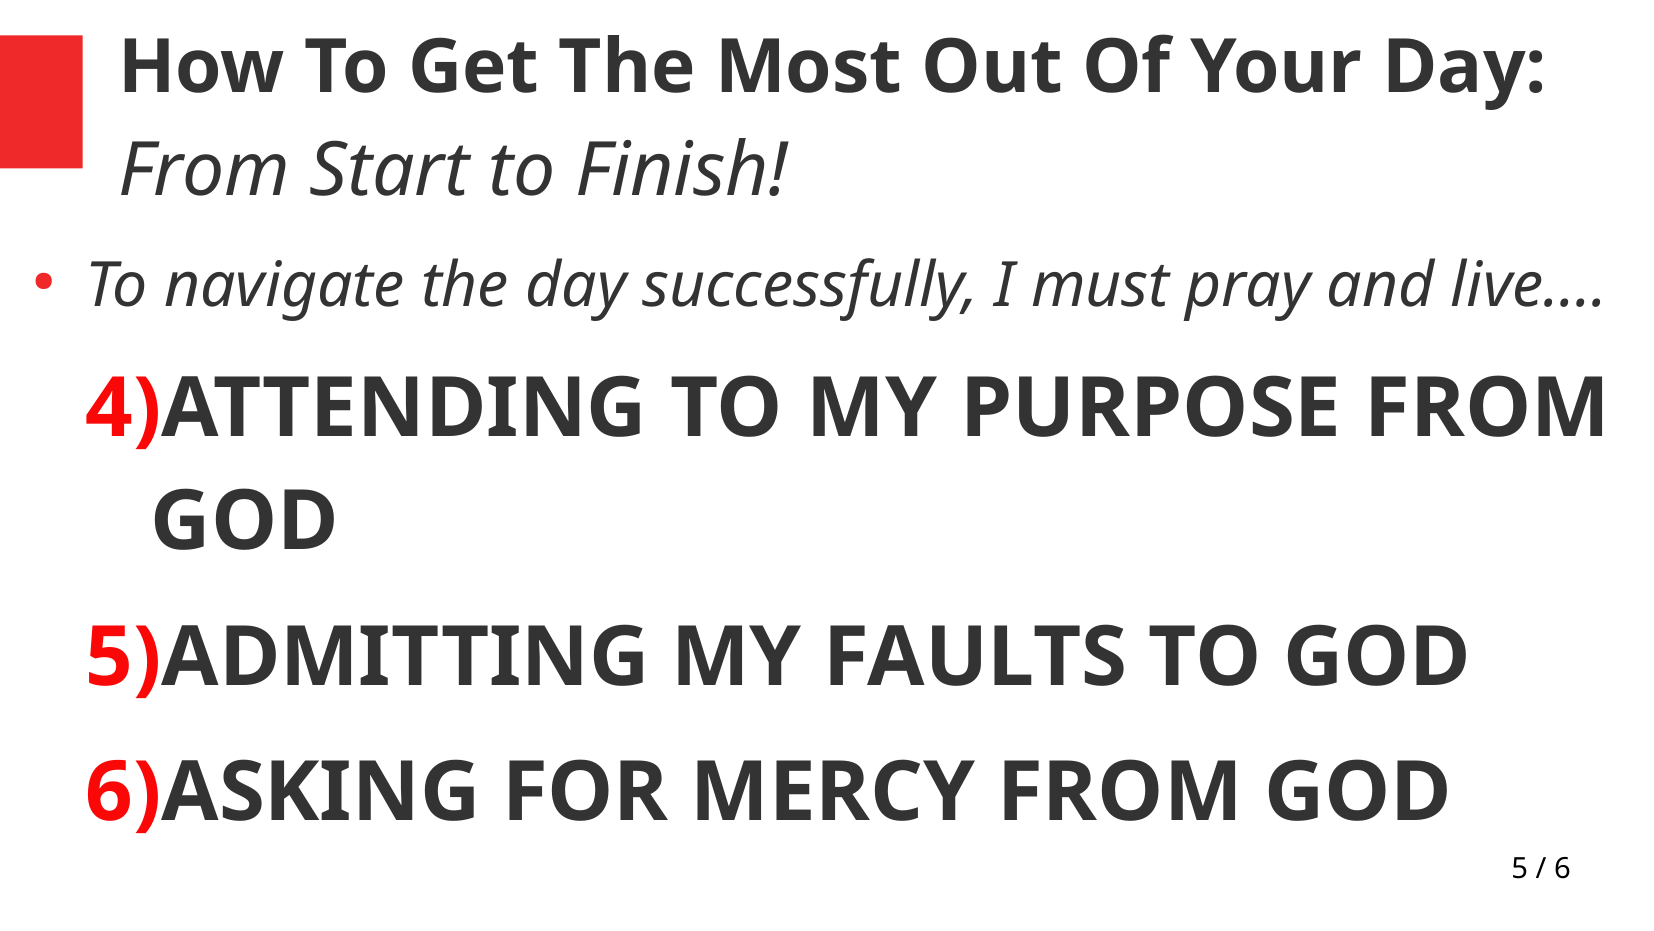

# How To Get The Most Out Of Your Day: From Start to Finish!
To navigate the day successfully, I must pray and live….
4)ATTENDING TO MY PURPOSE FROM GOD
5)ADMITTING MY FAULTS TO GOD
6)ASKING FOR MERCY FROM GOD
5